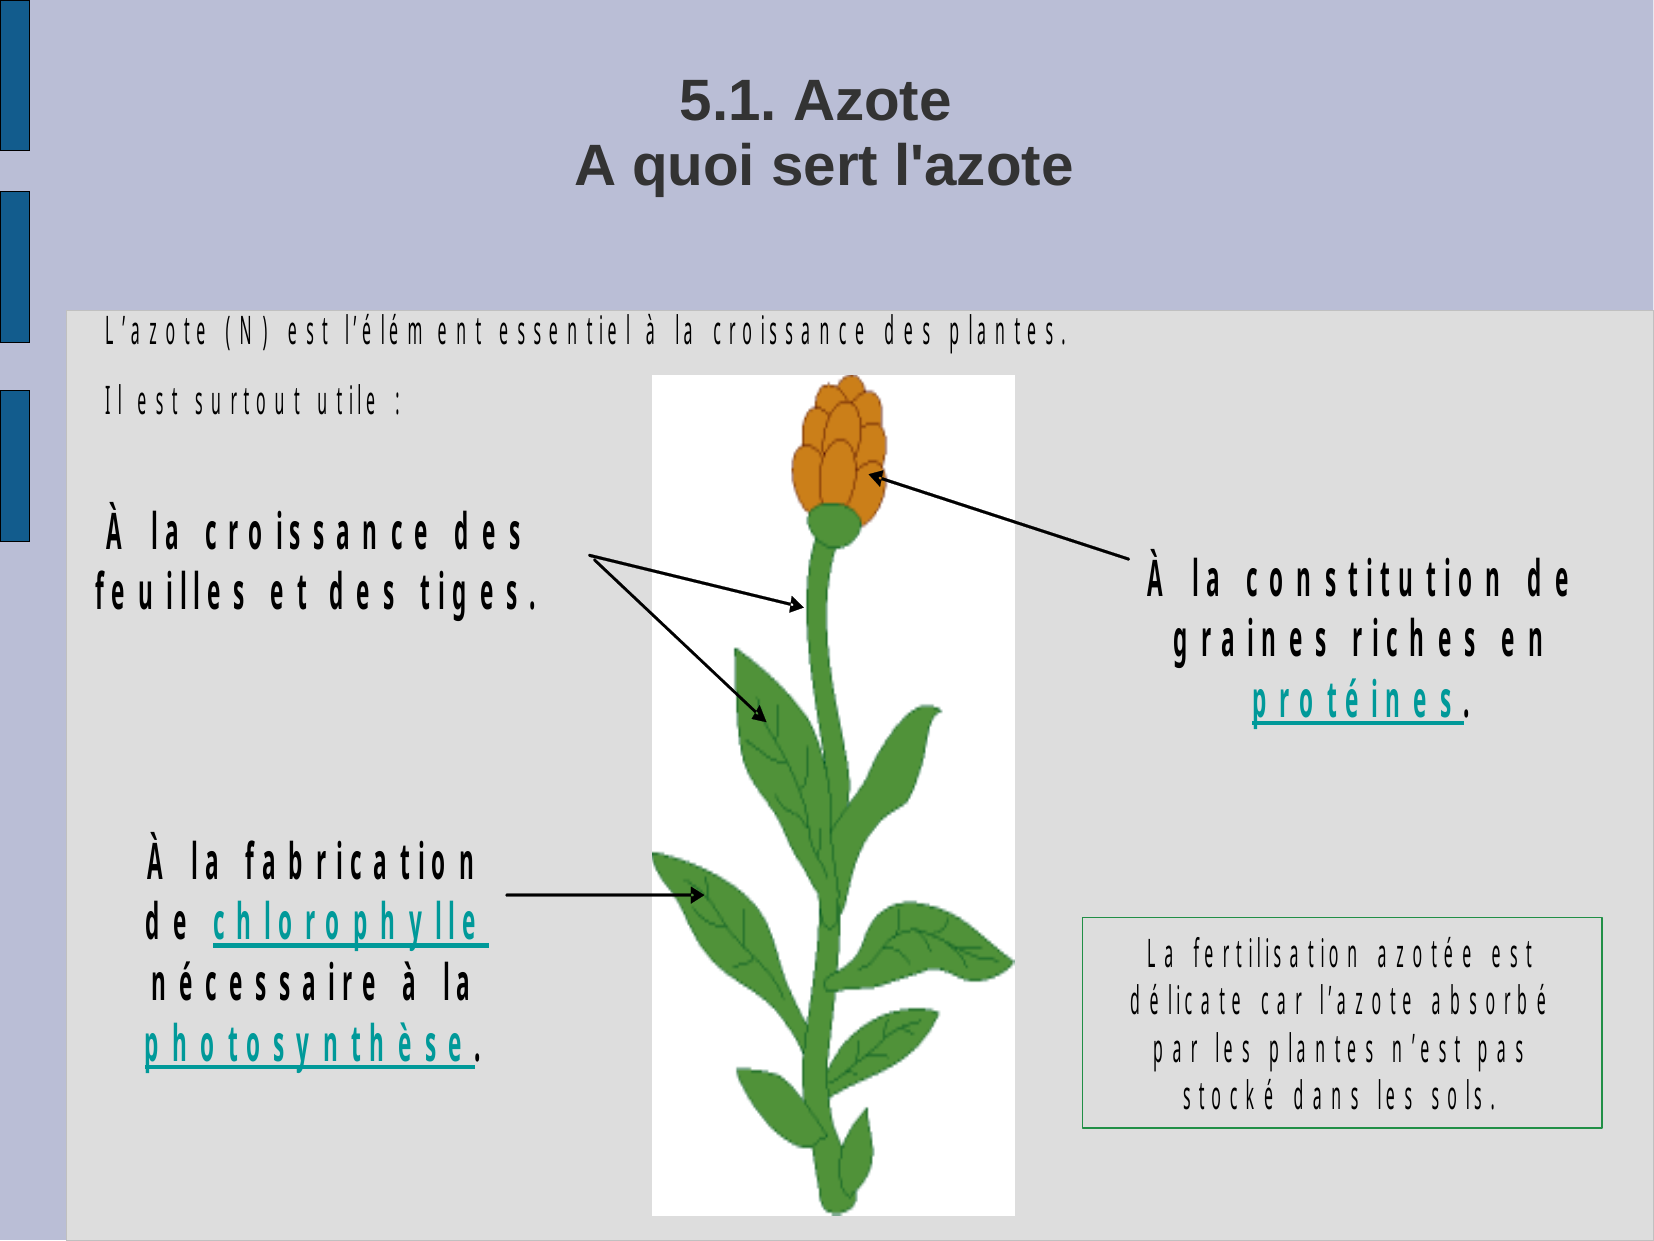

# 5.1. Azote A quoi sert l'azote